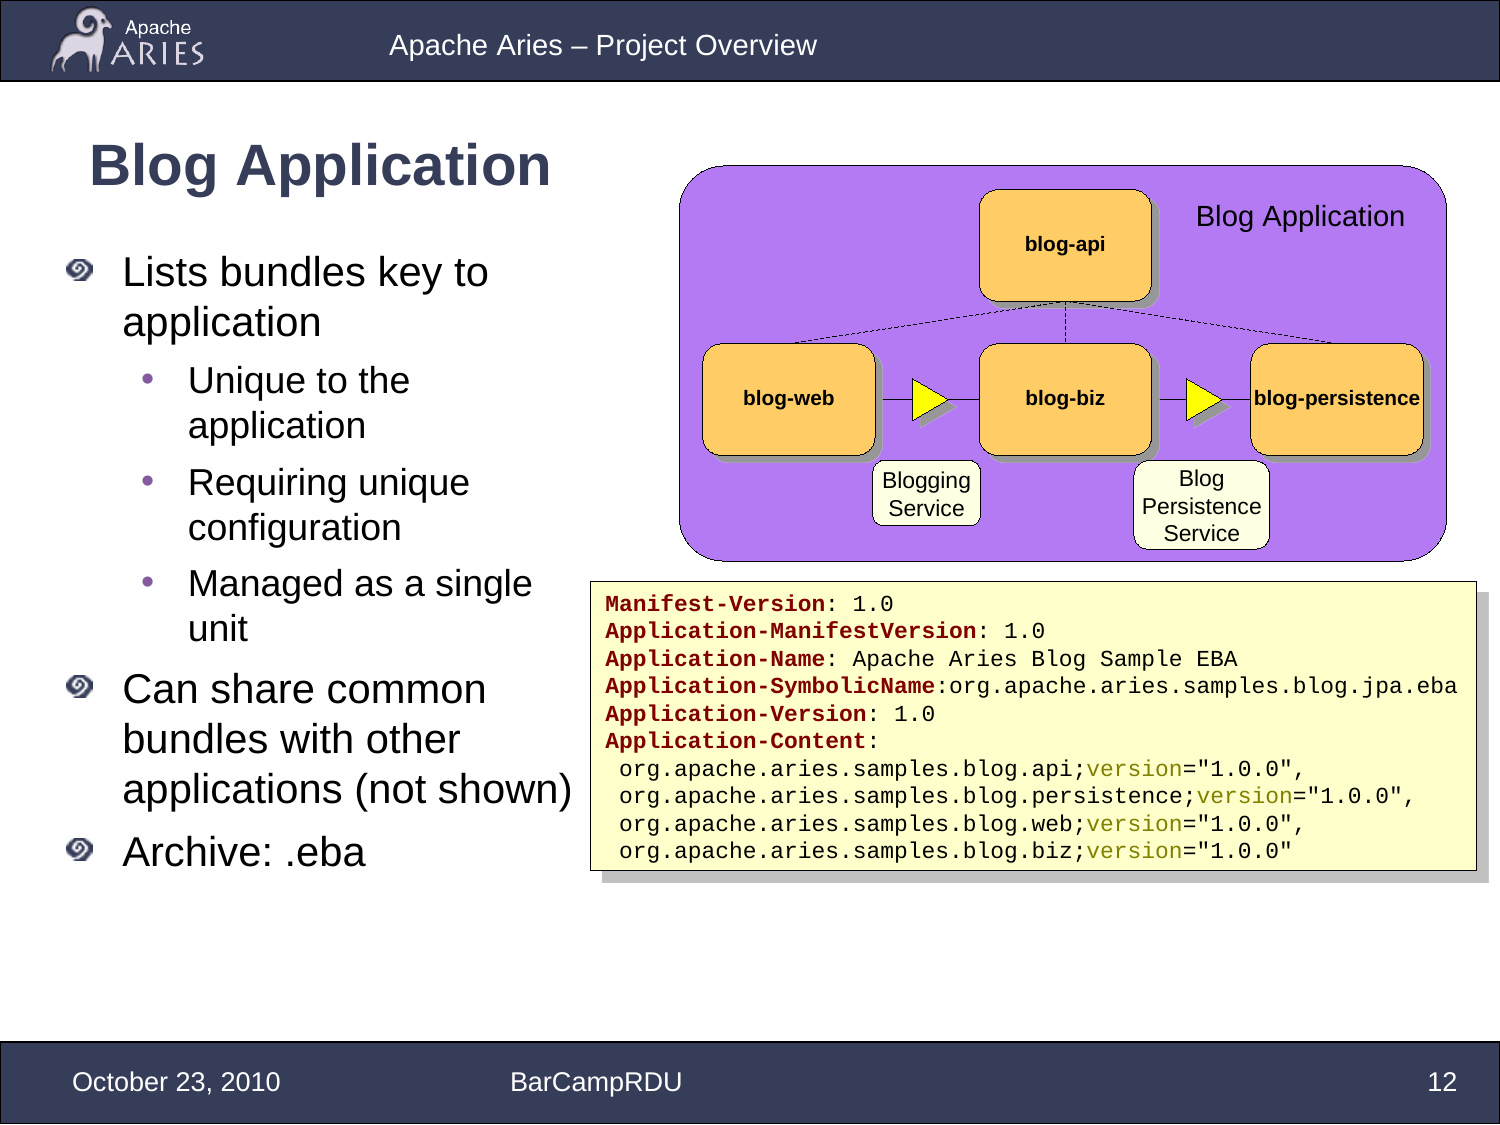

# Blog Application
blog-api
Blog Application
Lists bundles key to application
Unique to the application
Requiring unique configuration
Managed as a single unit
Can share common bundles with other applications (not shown)
Archive: .eba
blog-web
blog-biz
blog-persistence
Blogging
Service
Blog
Persistence
Service
Manifest-Version: 1.0
Application-ManifestVersion: 1.0
Application-Name: Apache Aries Blog Sample EBA
Application-SymbolicName:org.apache.aries.samples.blog.jpa.eba
Application-Version: 1.0
Application-Content:
 org.apache.aries.samples.blog.api;version="1.0.0",
 org.apache.aries.samples.blog.persistence;version="1.0.0",
 org.apache.aries.samples.blog.web;version="1.0.0",
 org.apache.aries.samples.blog.biz;version="1.0.0"
October 23, 2010
BarCampRDU
12